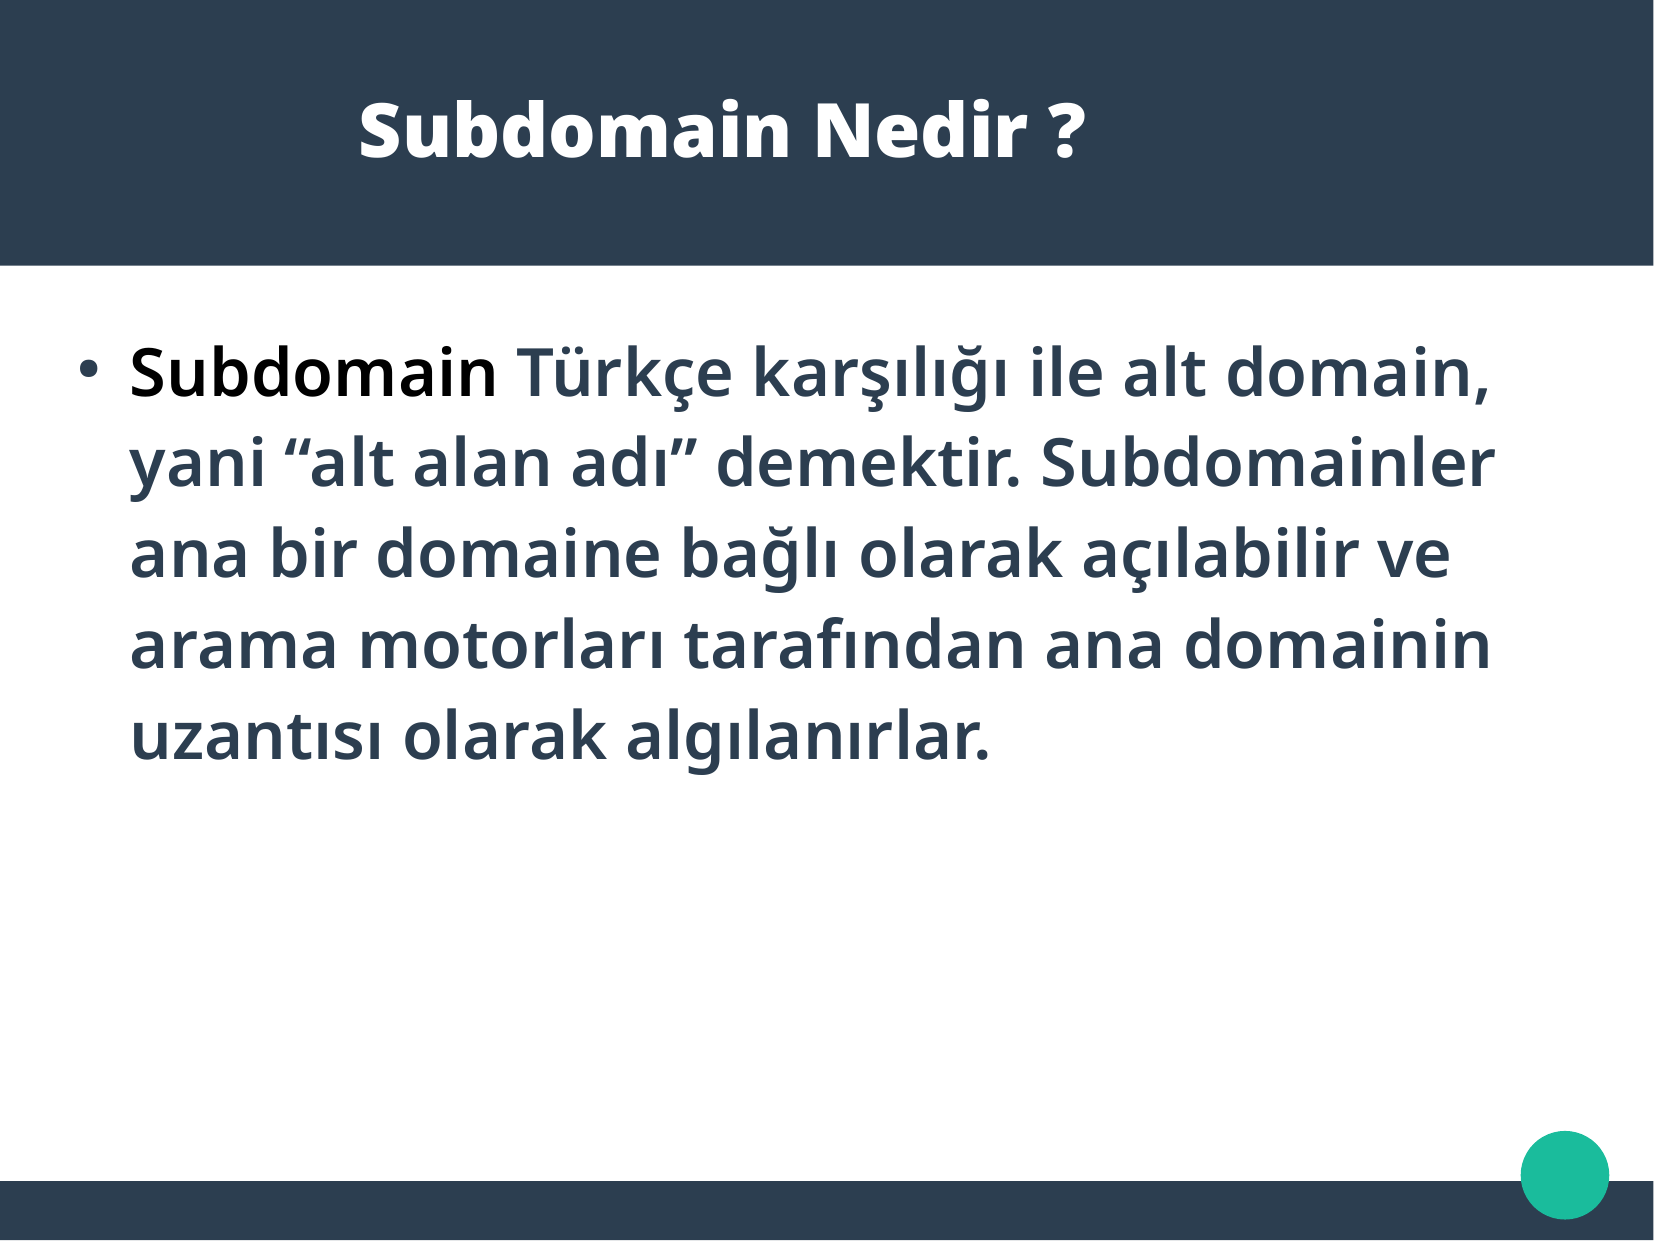

# Subdomain Nedir ?
Subdomain Türkçe karşılığı ile alt domain, yani “alt alan adı” demektir. Subdomainler ana bir domaine bağlı olarak açılabilir ve arama motorları tarafından ana domainin uzantısı olarak algılanırlar.